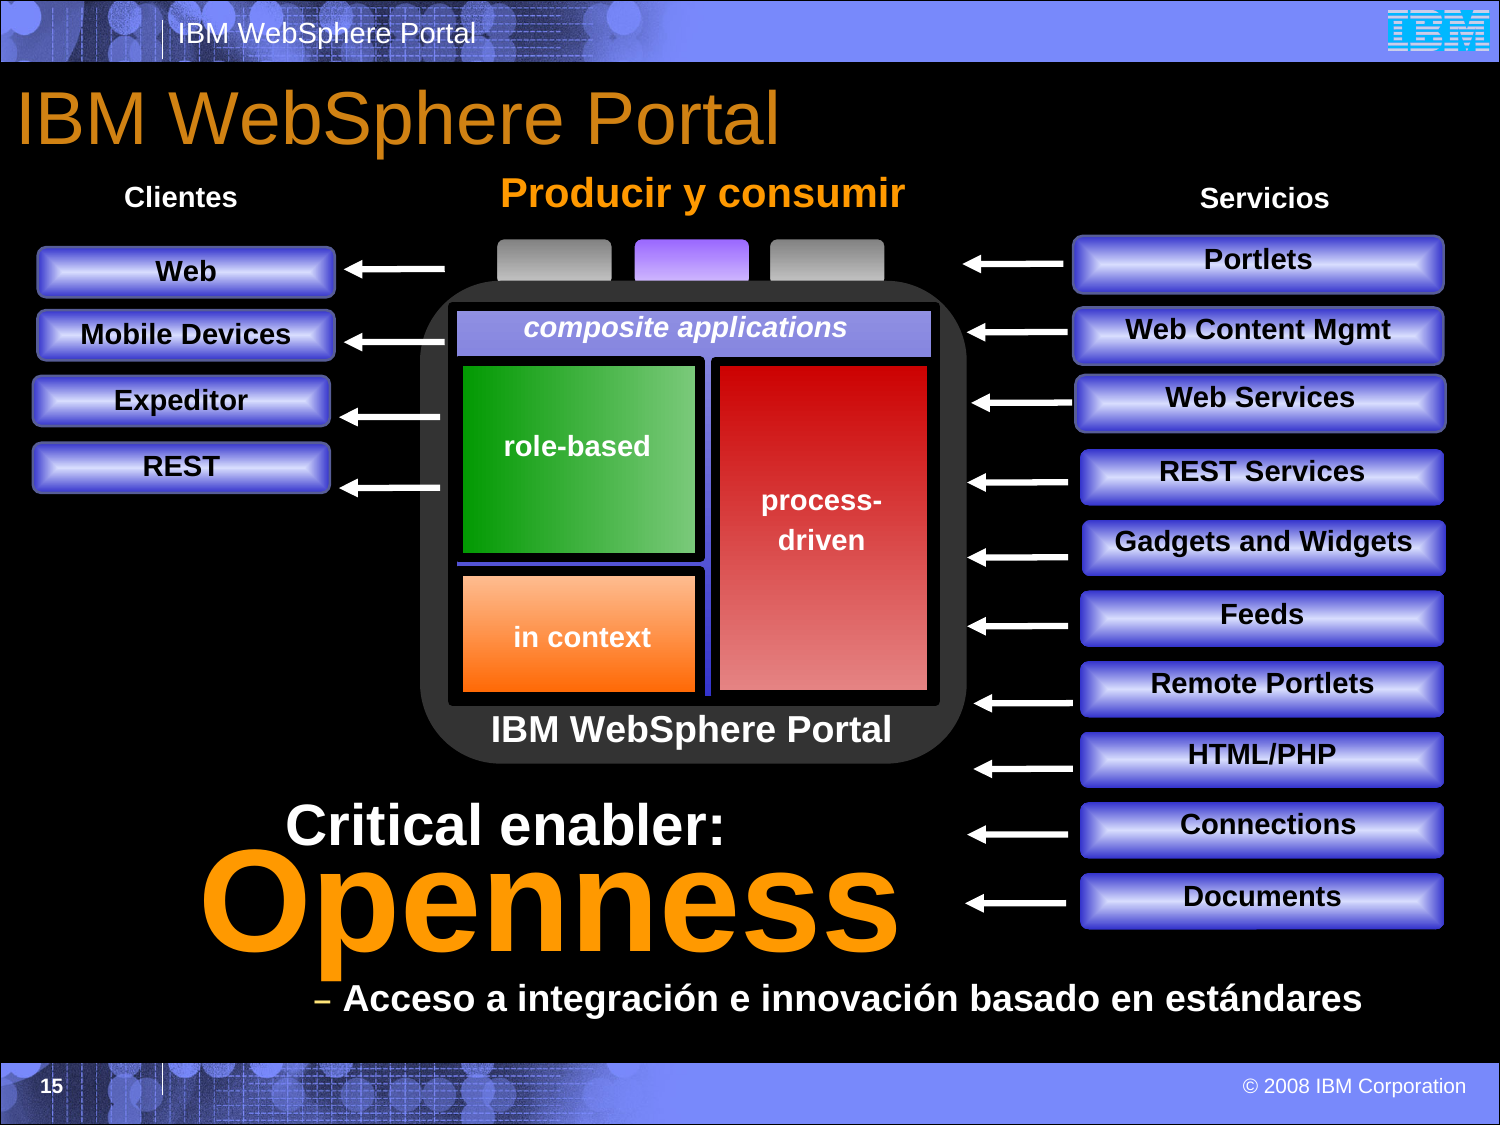

# IBM WebSphere Portal
Producir y consumir
Clientes
Servicios
Portlets
composite applications
role-based
process-
driven
in context
IBM WebSphere Portal
Web
Web Content Mgmt
Mobile Devices
Web Services
Expeditor
REST
REST Services
Gadgets and Widgets
Feeds
Remote Portlets
HTML/PHP
Connections
Documents
Critical enabler:
Openness
 Acceso a integración e innovación basado en estándares
15